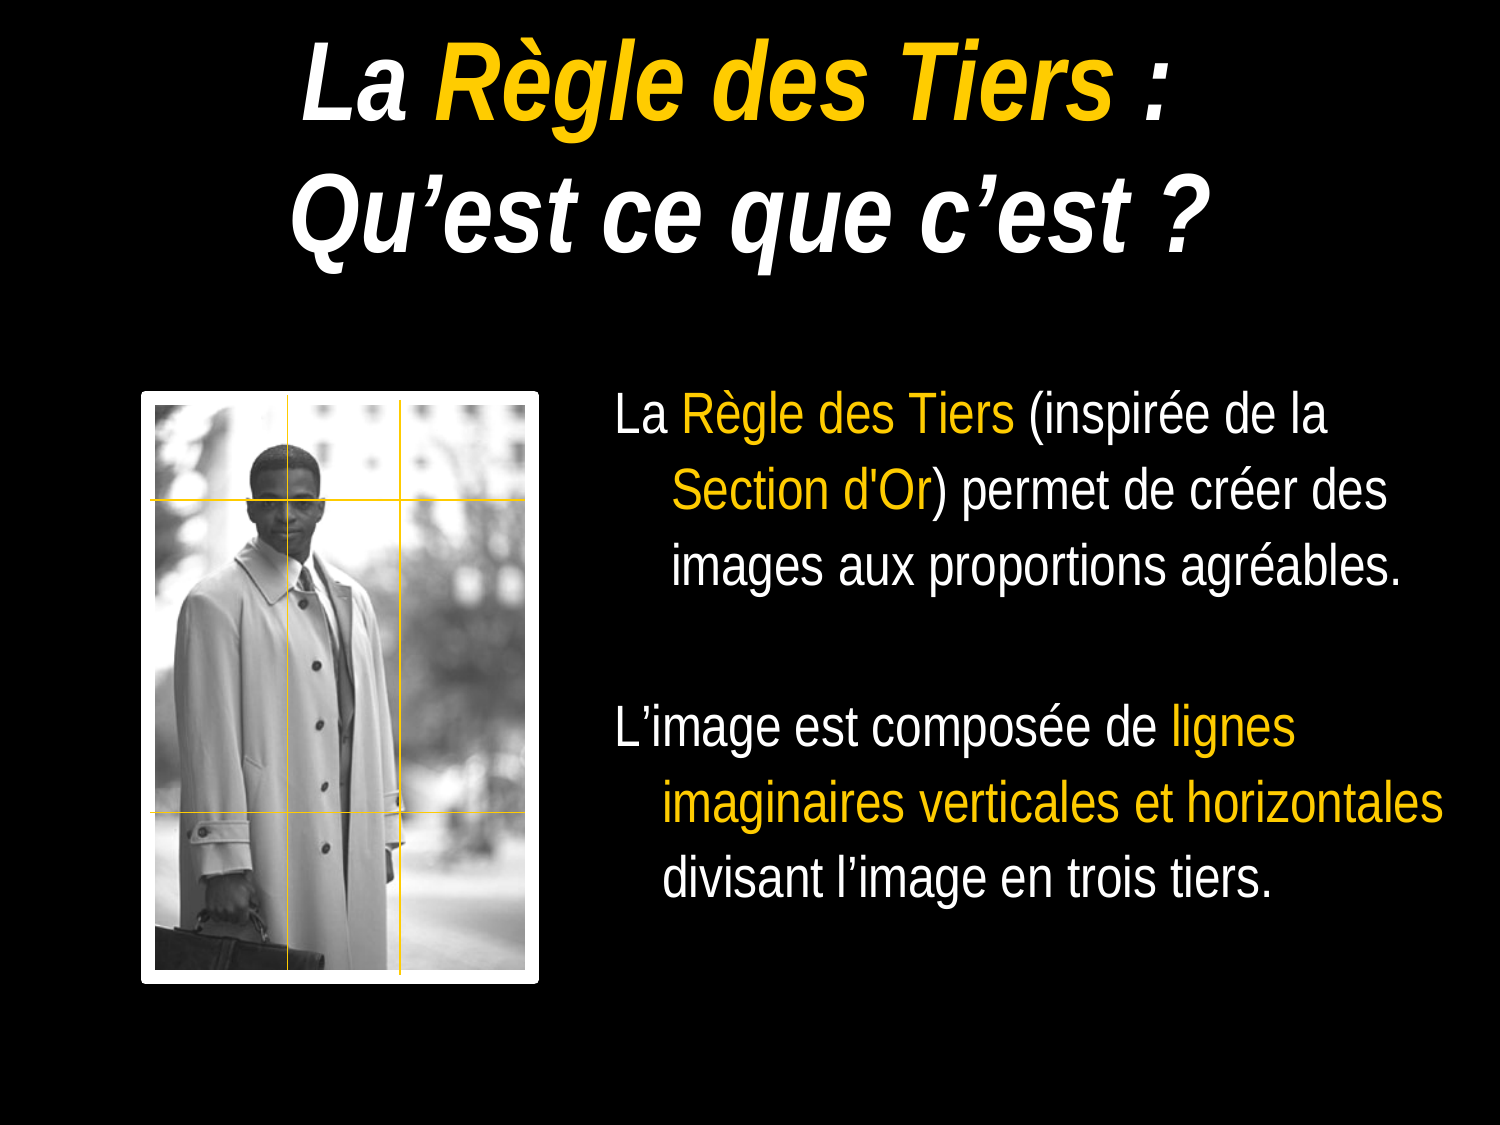

# La Règle des Tiers : Qu’est ce que c’est ?
La Règle des Tiers (inspirée de la Section d'Or) permet de créer des images aux proportions agréables.
L’image est composée de lignes imaginaires verticales et horizontales divisant l’image en trois tiers.